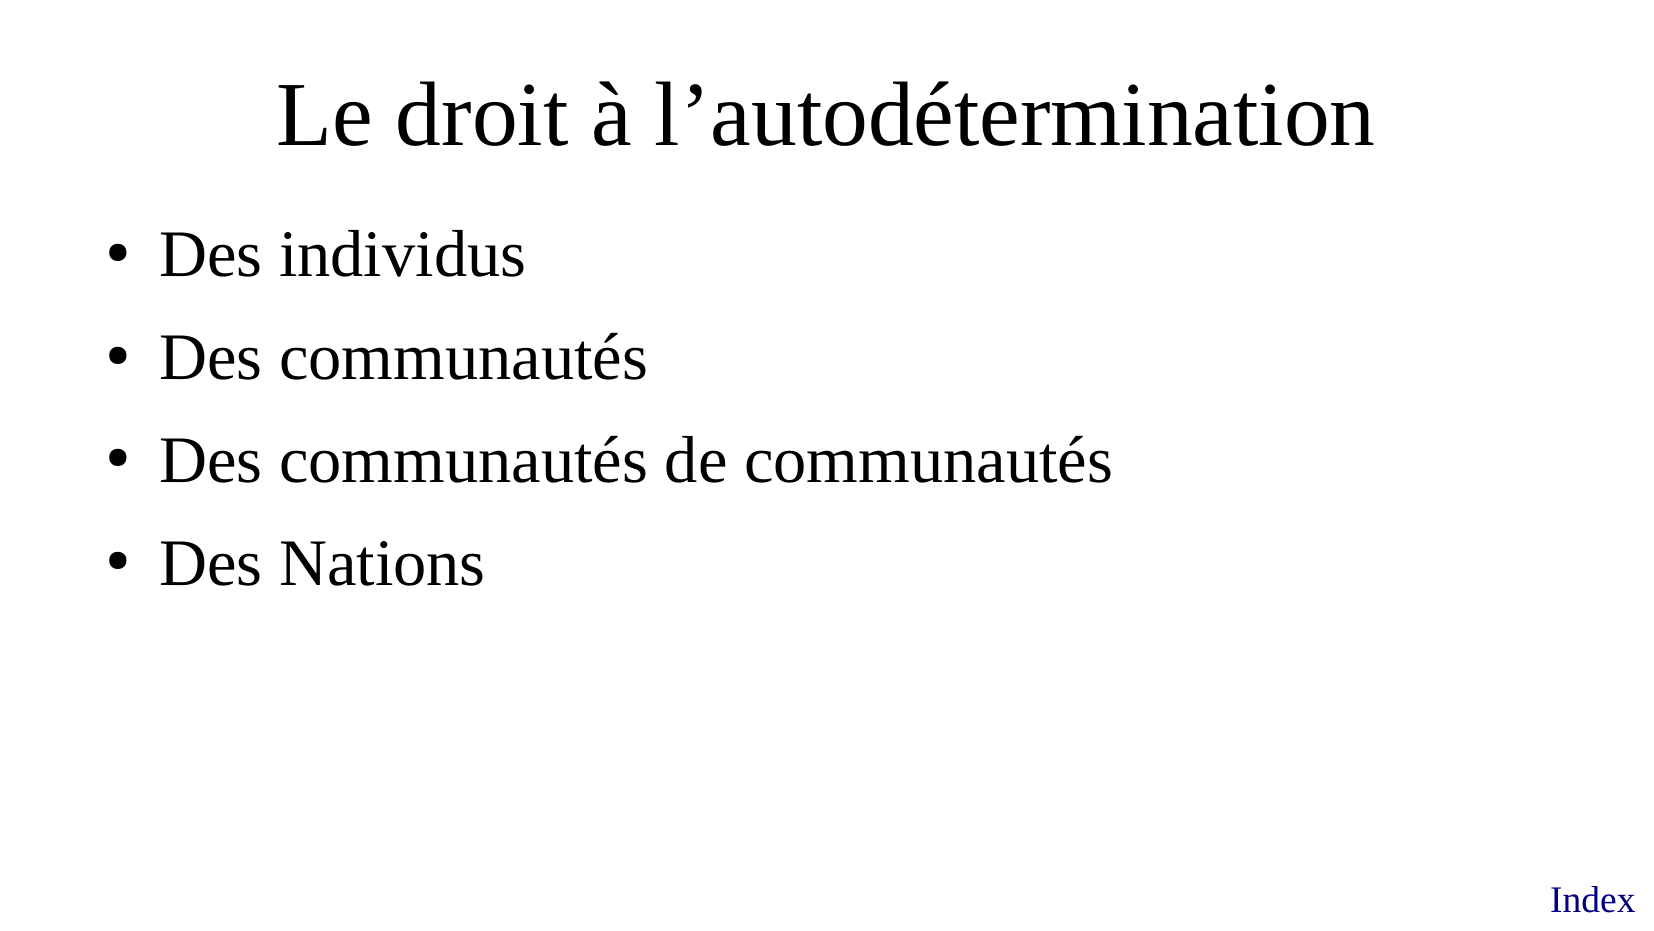

# Le droit à l’autodétermination
Des individus
Des communautés
Des communautés de communautés
Des Nations